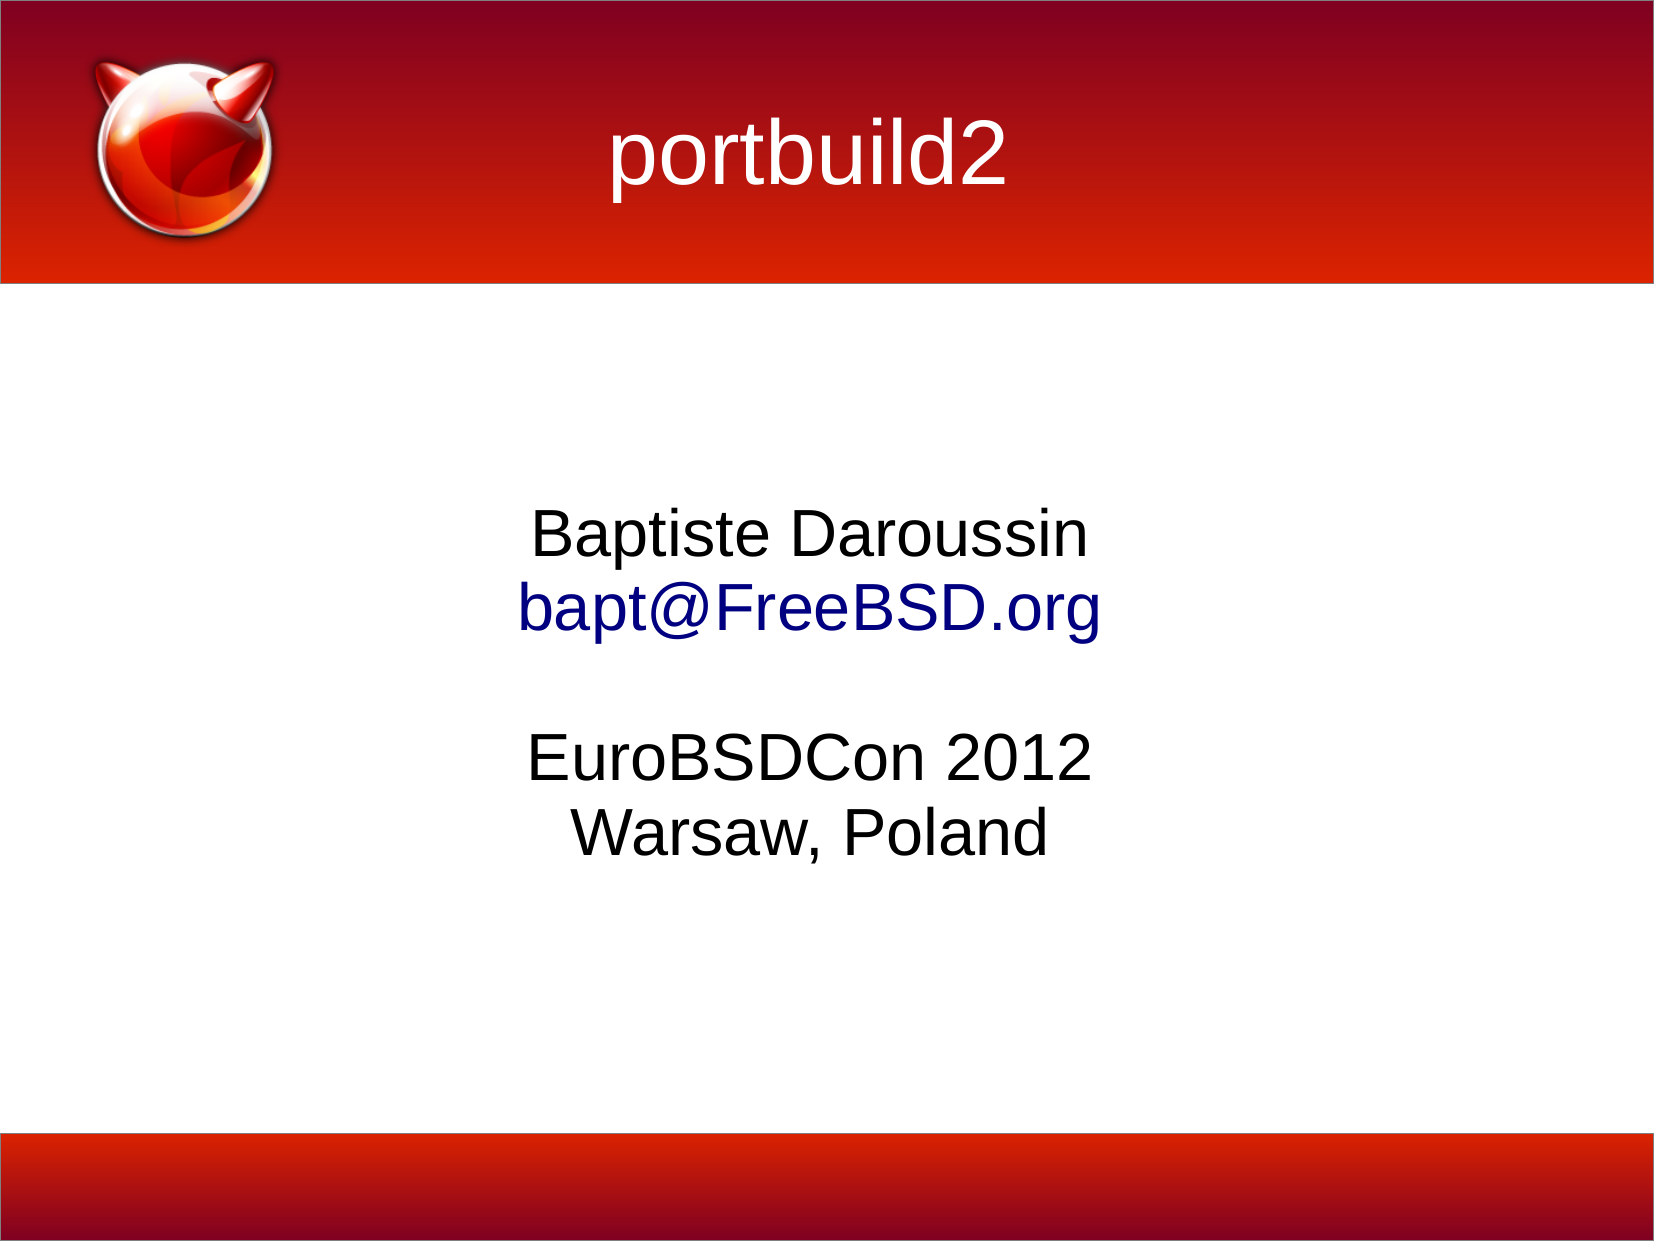

# portbuild2
Baptiste Daroussin
bapt@FreeBSD.org
EuroBSDCon 2012
Warsaw, Poland